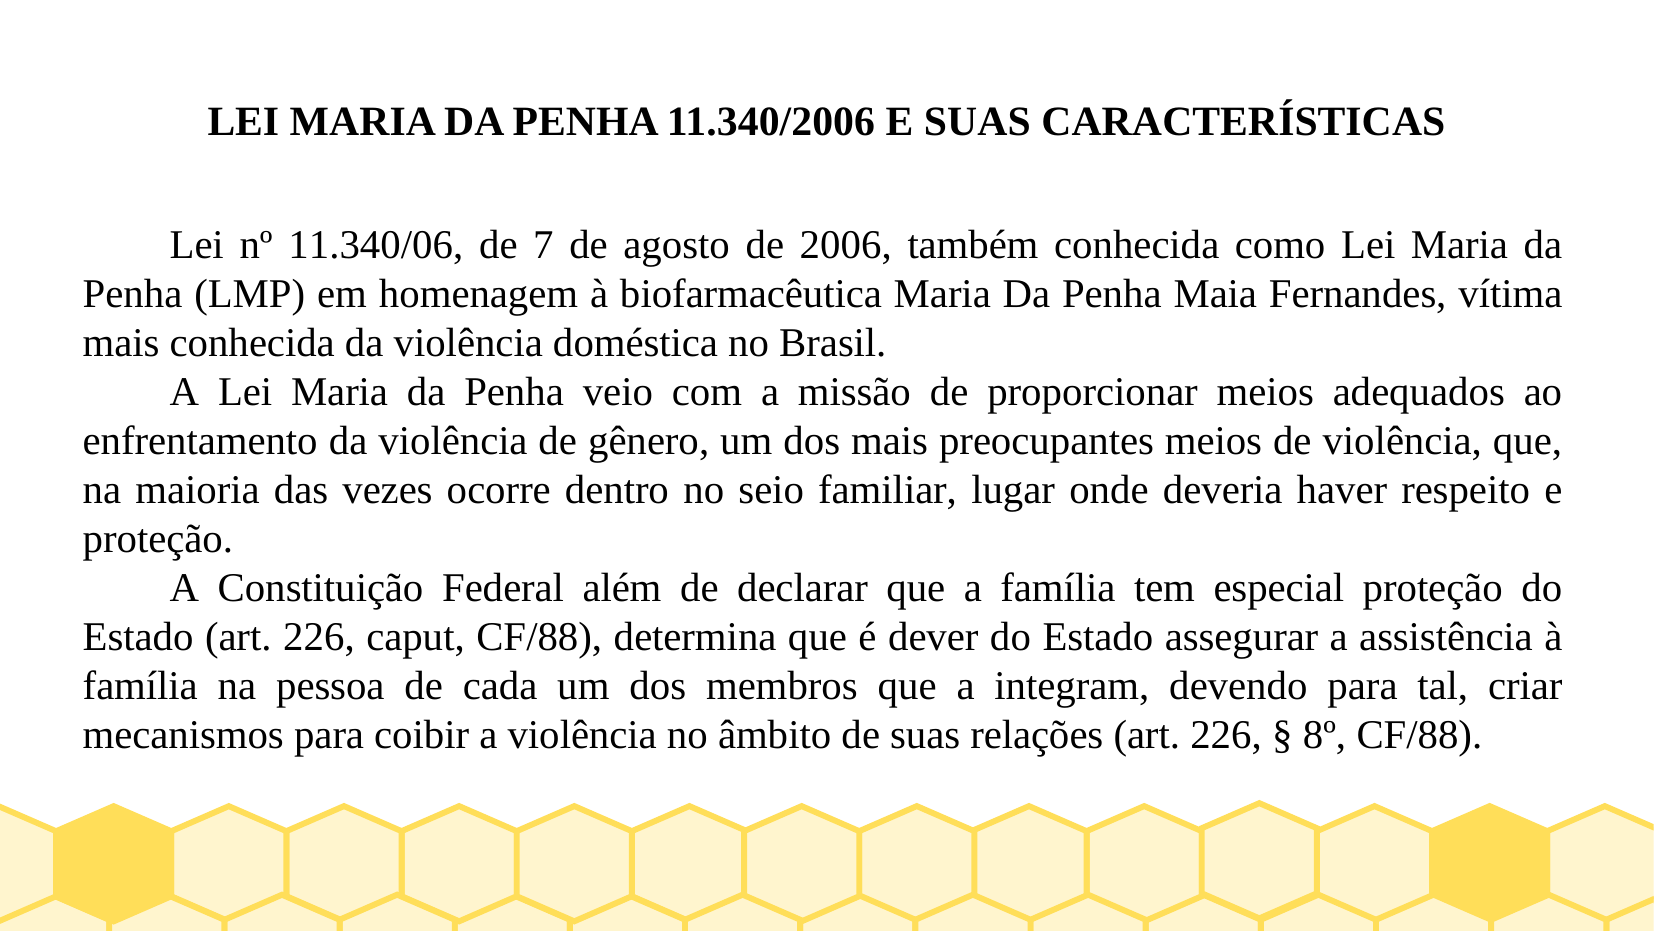

# LEI MARIA DA PENHA 11.340/2006 E SUAS CARACTERÍSTICAS
Lei nº 11.340/06, de 7 de agosto de 2006, também conhecida como Lei Maria da Penha (LMP) em homenagem à biofarmacêutica Maria Da Penha Maia Fernandes, vítima mais conhecida da violência doméstica no Brasil.
A Lei Maria da Penha veio com a missão de proporcionar meios adequados ao enfrentamento da violência de gênero, um dos mais preocupantes meios de violência, que, na maioria das vezes ocorre dentro no seio familiar, lugar onde deveria haver respeito e proteção.
A Constituição Federal além de declarar que a família tem especial proteção do Estado (art. 226, caput, CF/88), determina que é dever do Estado assegurar a assistência à família na pessoa de cada um dos membros que a integram, devendo para tal, criar mecanismos para coibir a violência no âmbito de suas relações (art. 226, § 8º, CF/88).